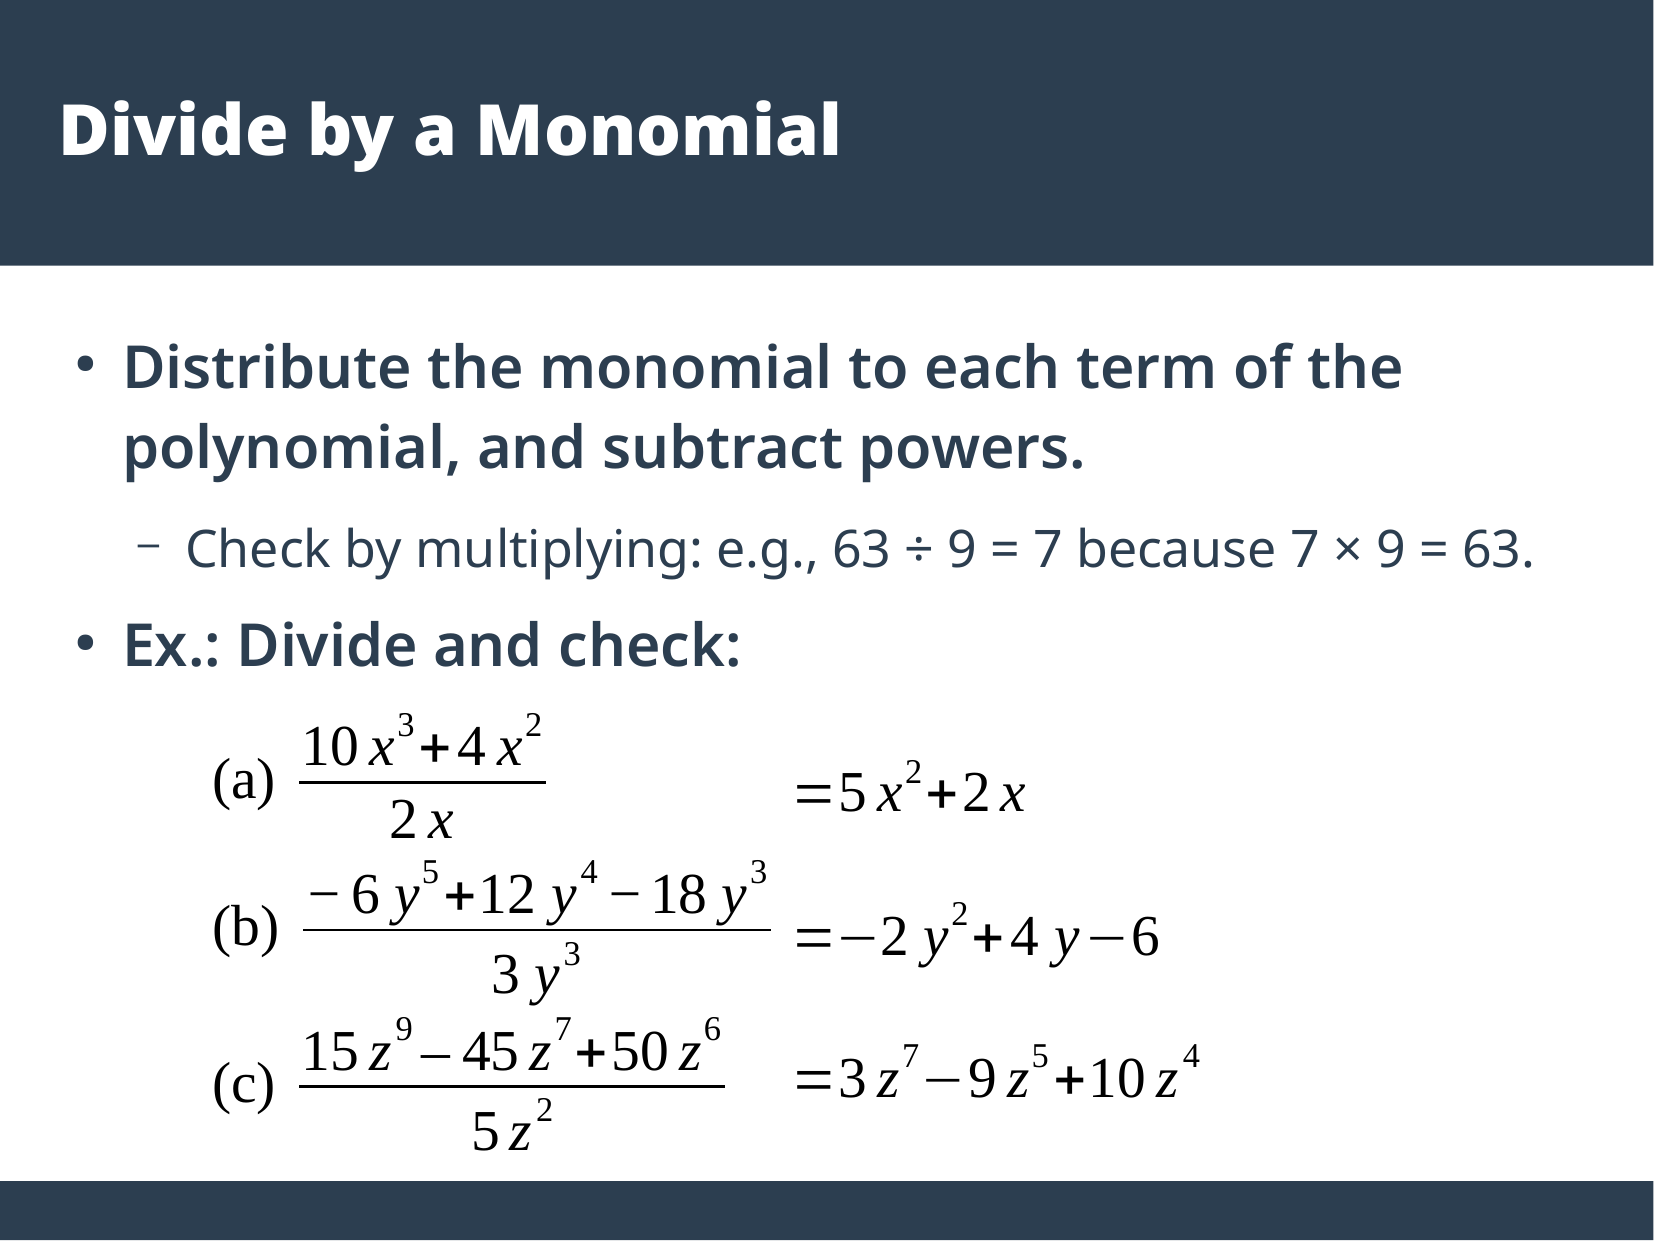

# Divide by a Monomial
Distribute the monomial to each term of the polynomial, and subtract powers.
Check by multiplying: e.g., 63 ÷ 9 = 7 because 7 × 9 = 63.
Ex.: Divide and check: